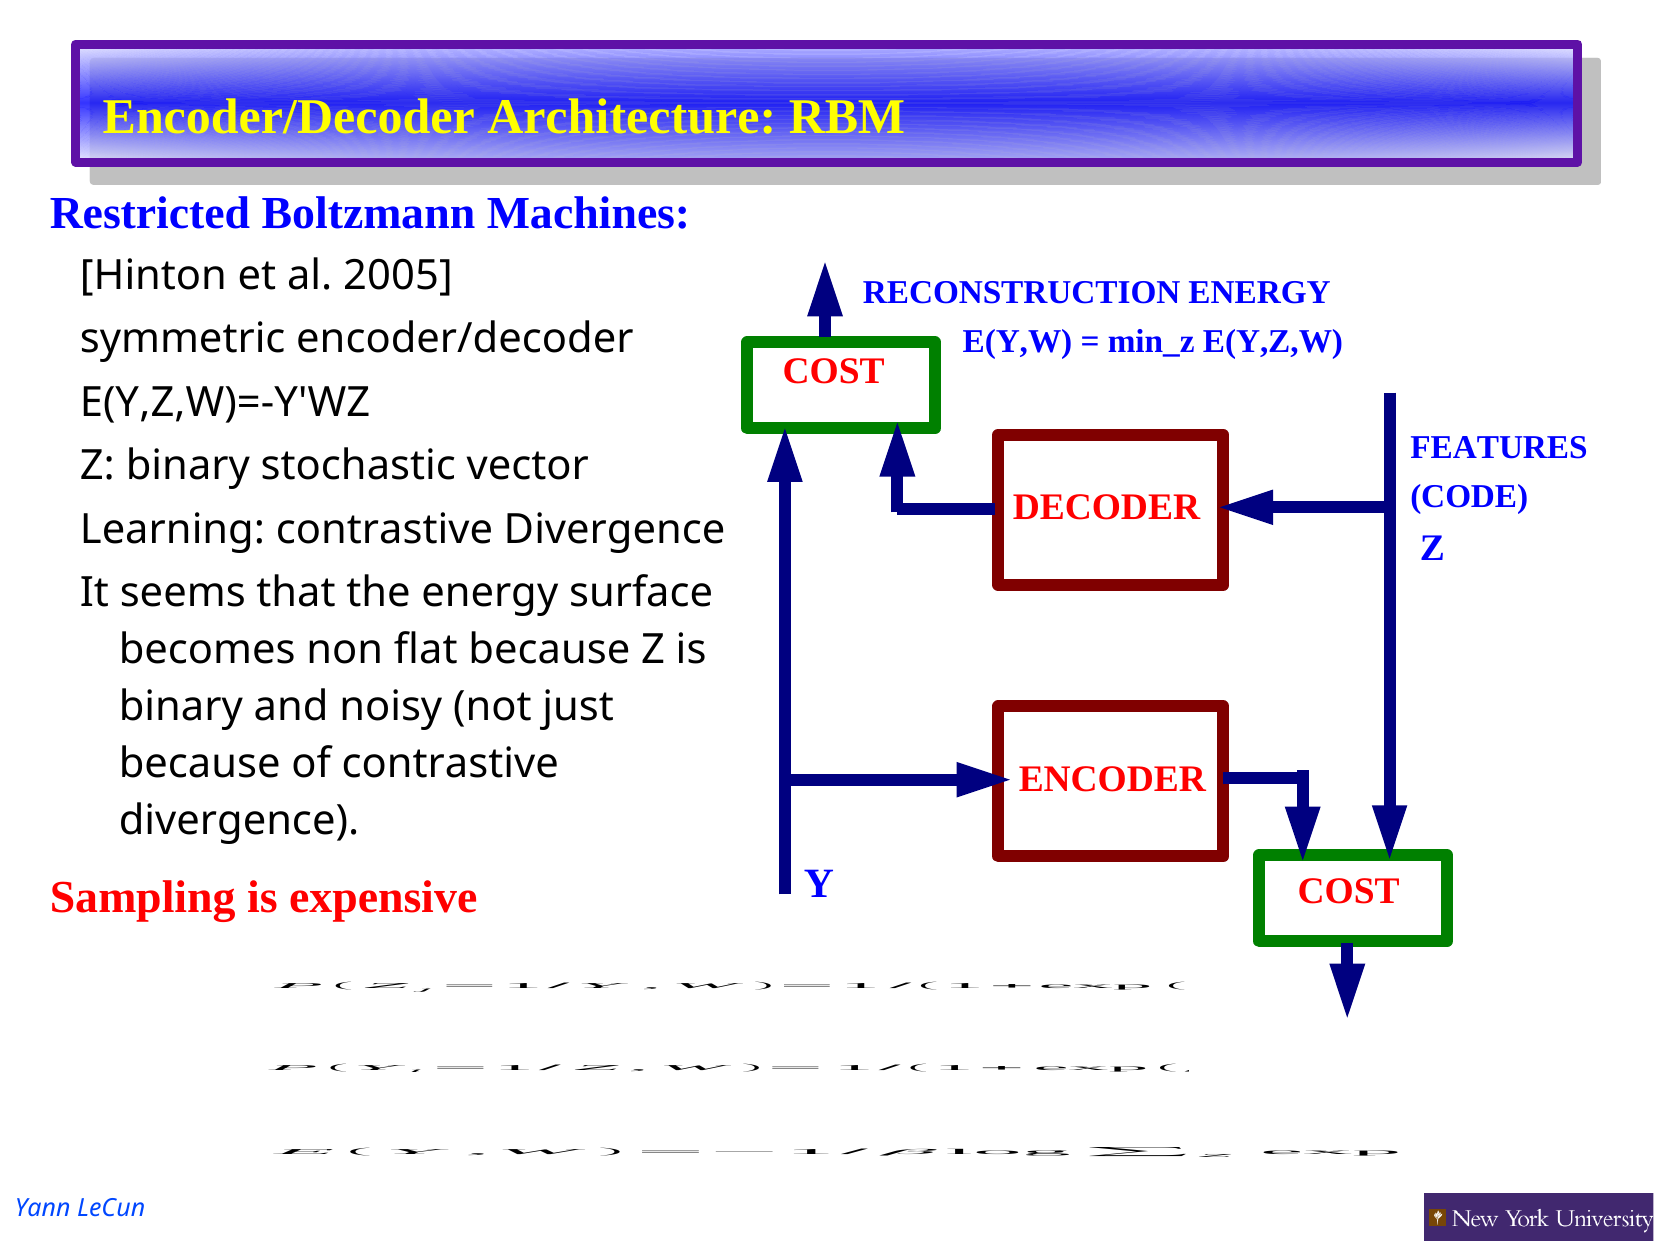

# Encoder/Decoder Architecture: RBM
Restricted Boltzmann Machines:
[Hinton et al. 2005]
symmetric encoder/decoder
E(Y,Z,W)=-Y'WZ
Z: binary stochastic vector
Learning: contrastive Divergence
It seems that the energy surface becomes non flat because Z is binary and noisy (not just because of contrastive divergence).
Sampling is expensive
RECONSTRUCTION ENERGY
	 E(Y,W) = min_z E(Y,Z,W)
COST
FEATURES
(CODE)
 Z
DECODER
ENCODER
Y
COST